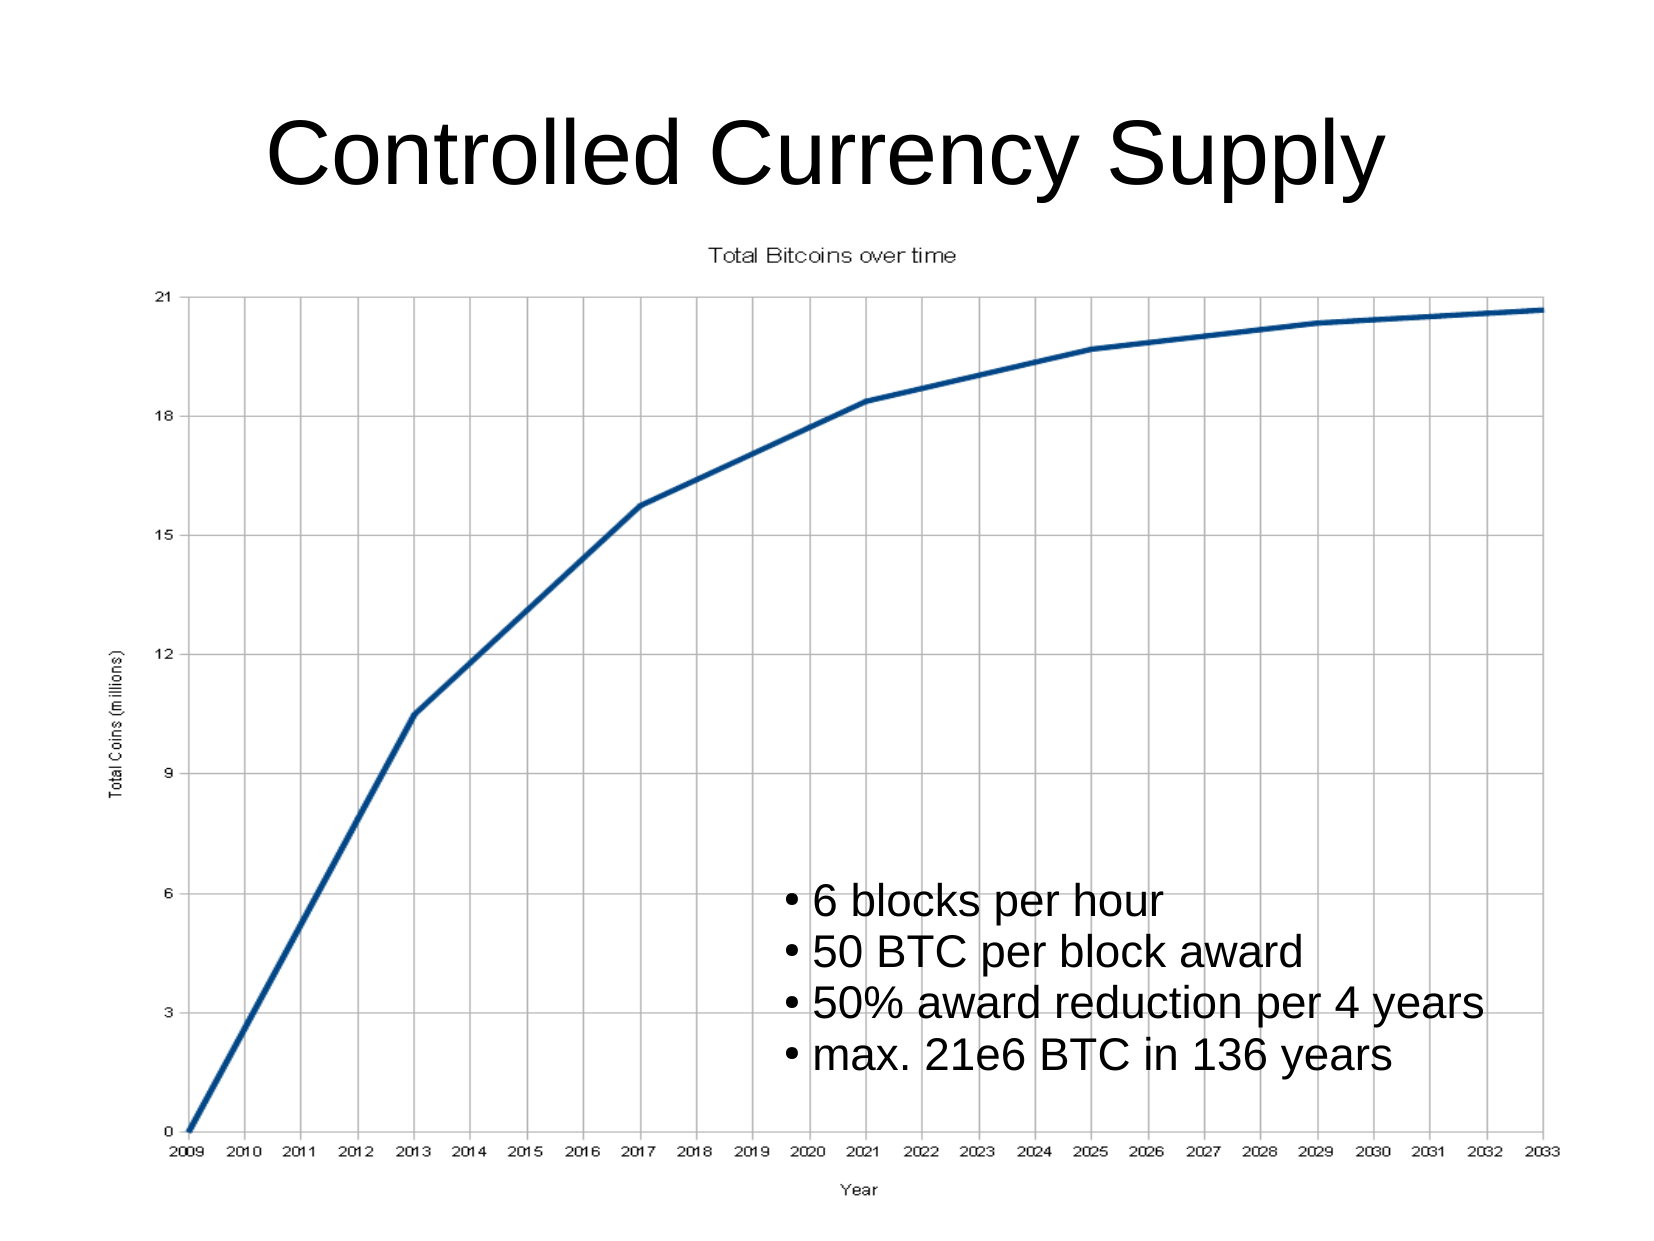

# Controlled Currency Supply
 6 blocks per hour
 50 BTC per block award
 50% award reduction per 4 years
 max. 21e6 BTC in 136 years